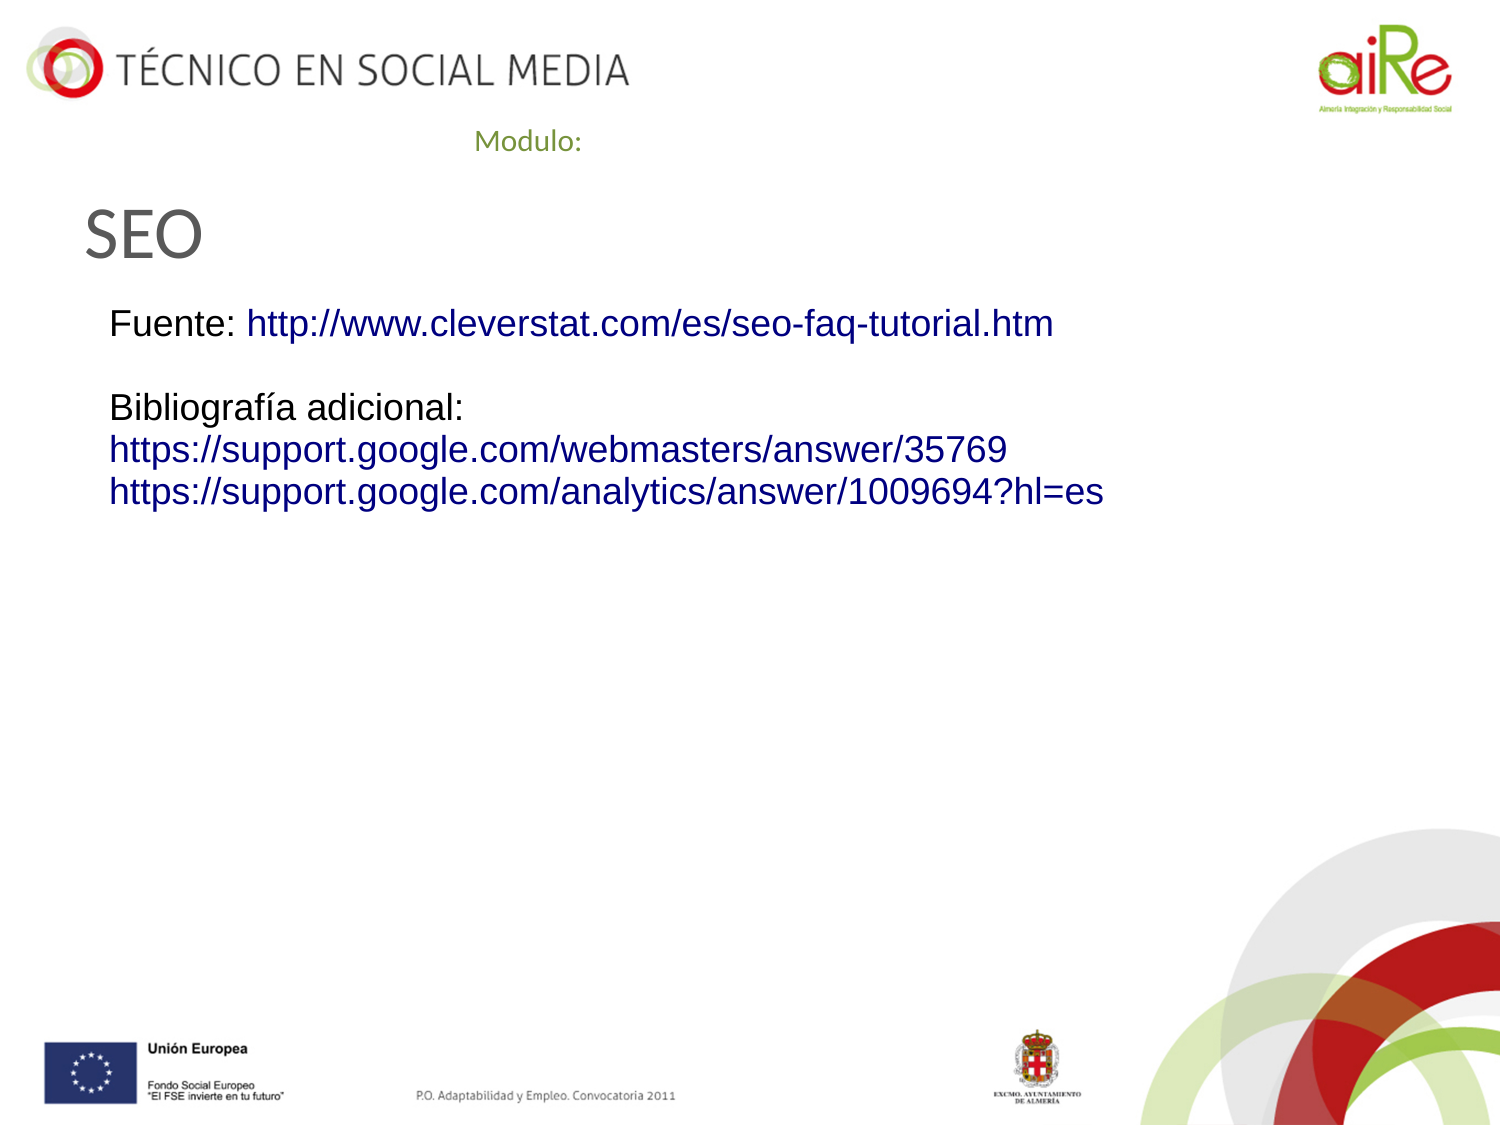

# Modulo:
SEO
Fuente: http://www.cleverstat.com/es/seo-faq-tutorial.htm
Bibliografía adicional:
https://support.google.com/webmasters/answer/35769
https://support.google.com/analytics/answer/1009694?hl=es